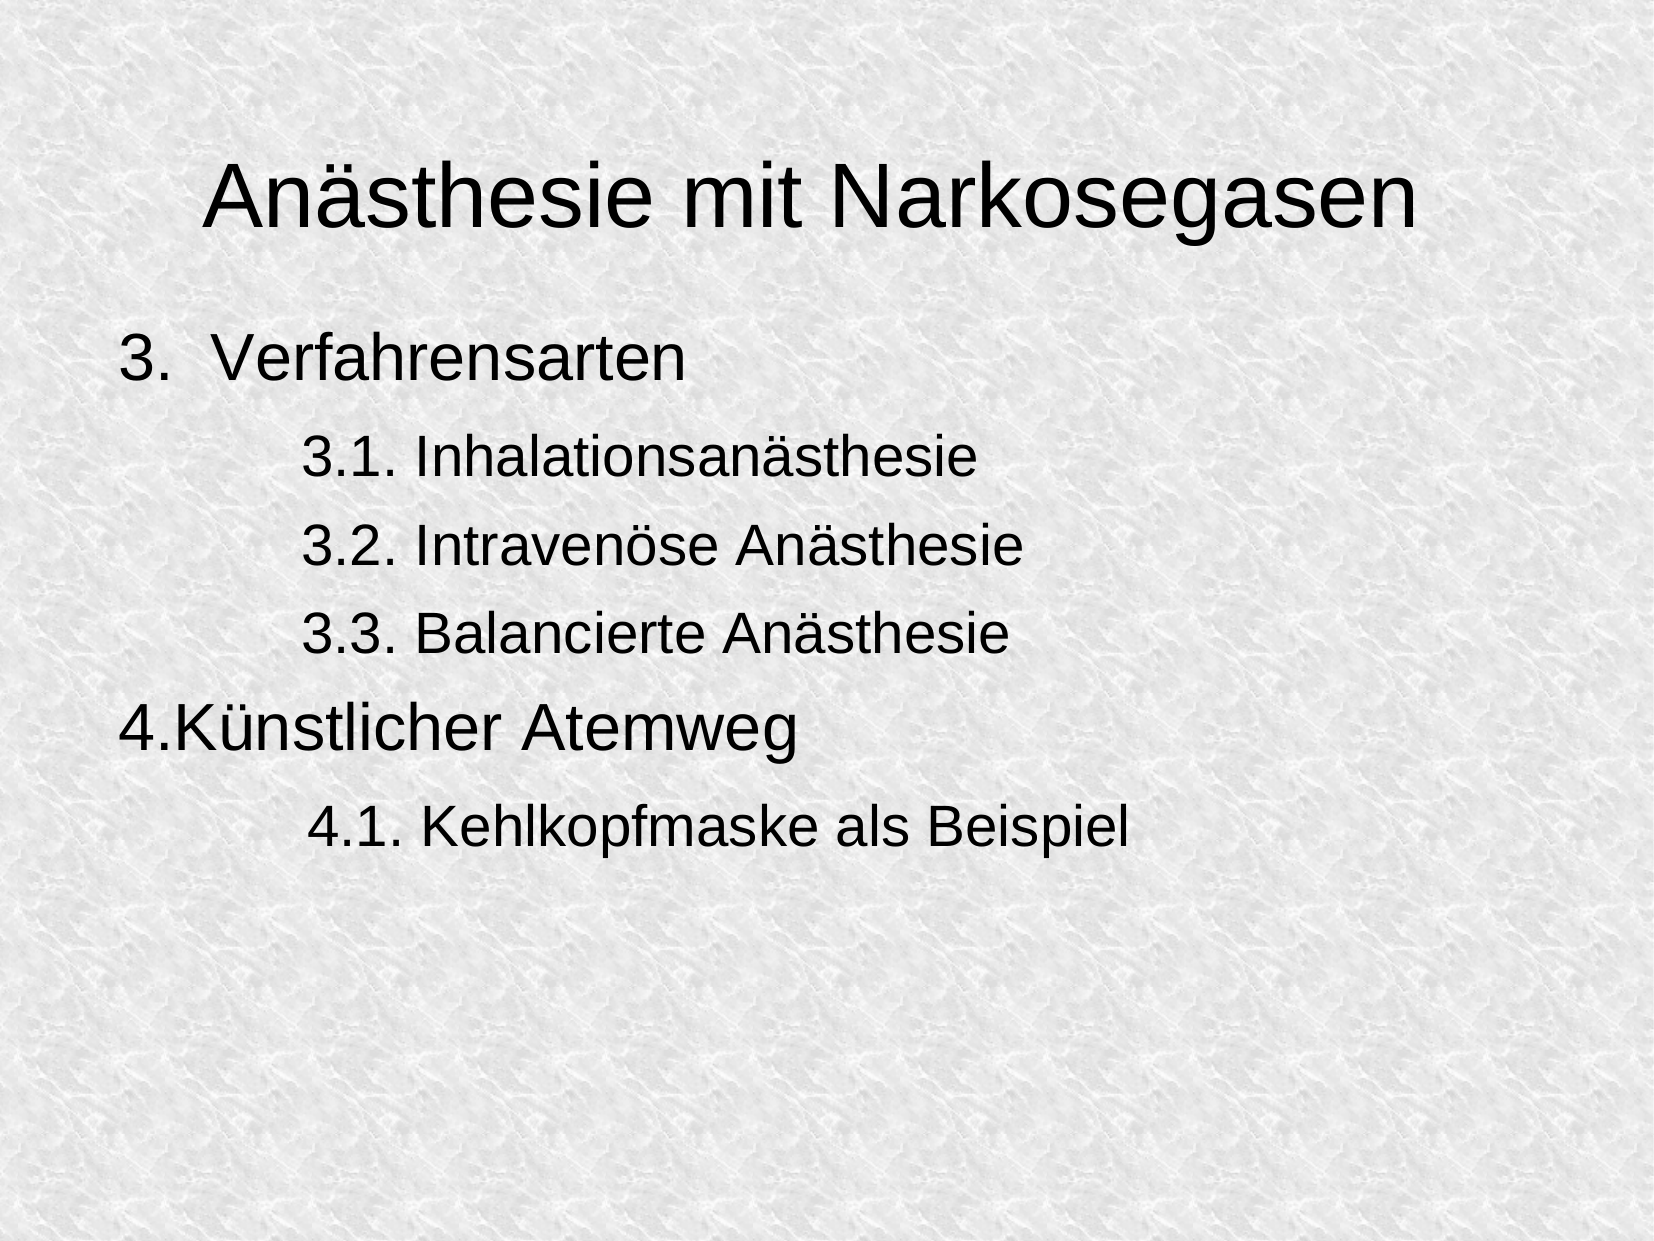

# Anästhesie mit Narkosegasen
 Verfahrensarten
 Inhalationsanästhesie
 Intravenöse Anästhesie
 Balancierte Anästhesie
Künstlicher Atemweg
 Kehlkopfmaske als Beispiel